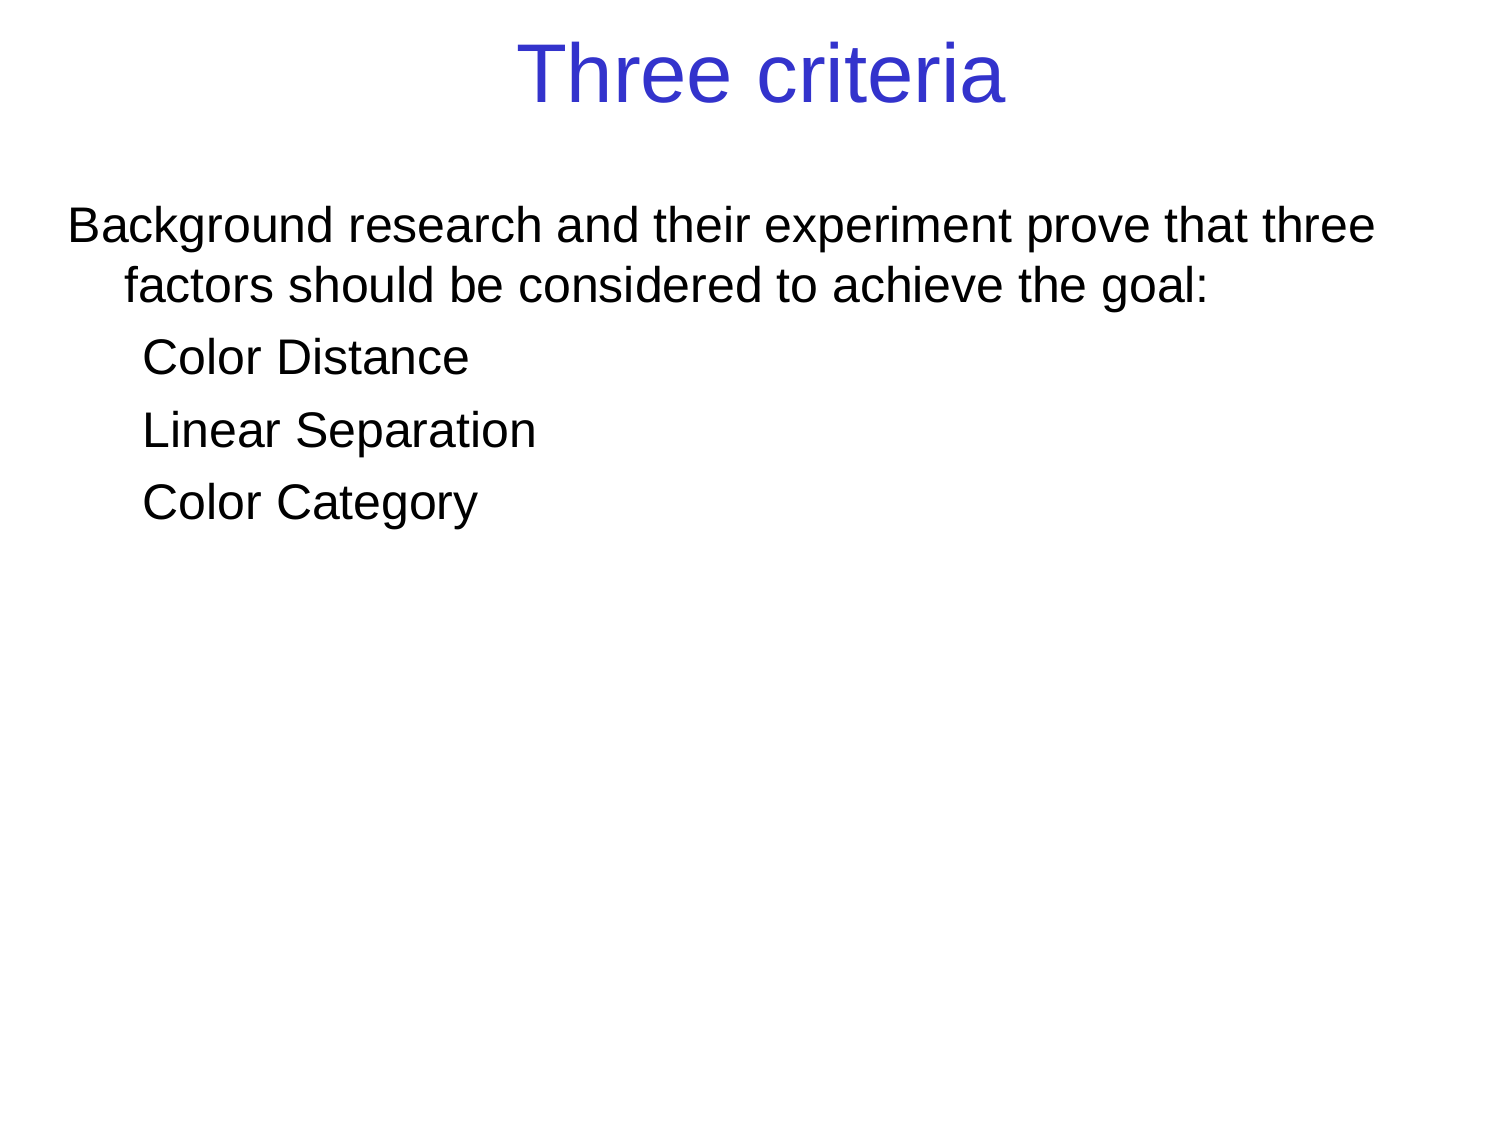

# Three criteria
Background research and their experiment prove that three factors should be considered to achieve the goal:
Color Distance
Linear Separation
Color Category